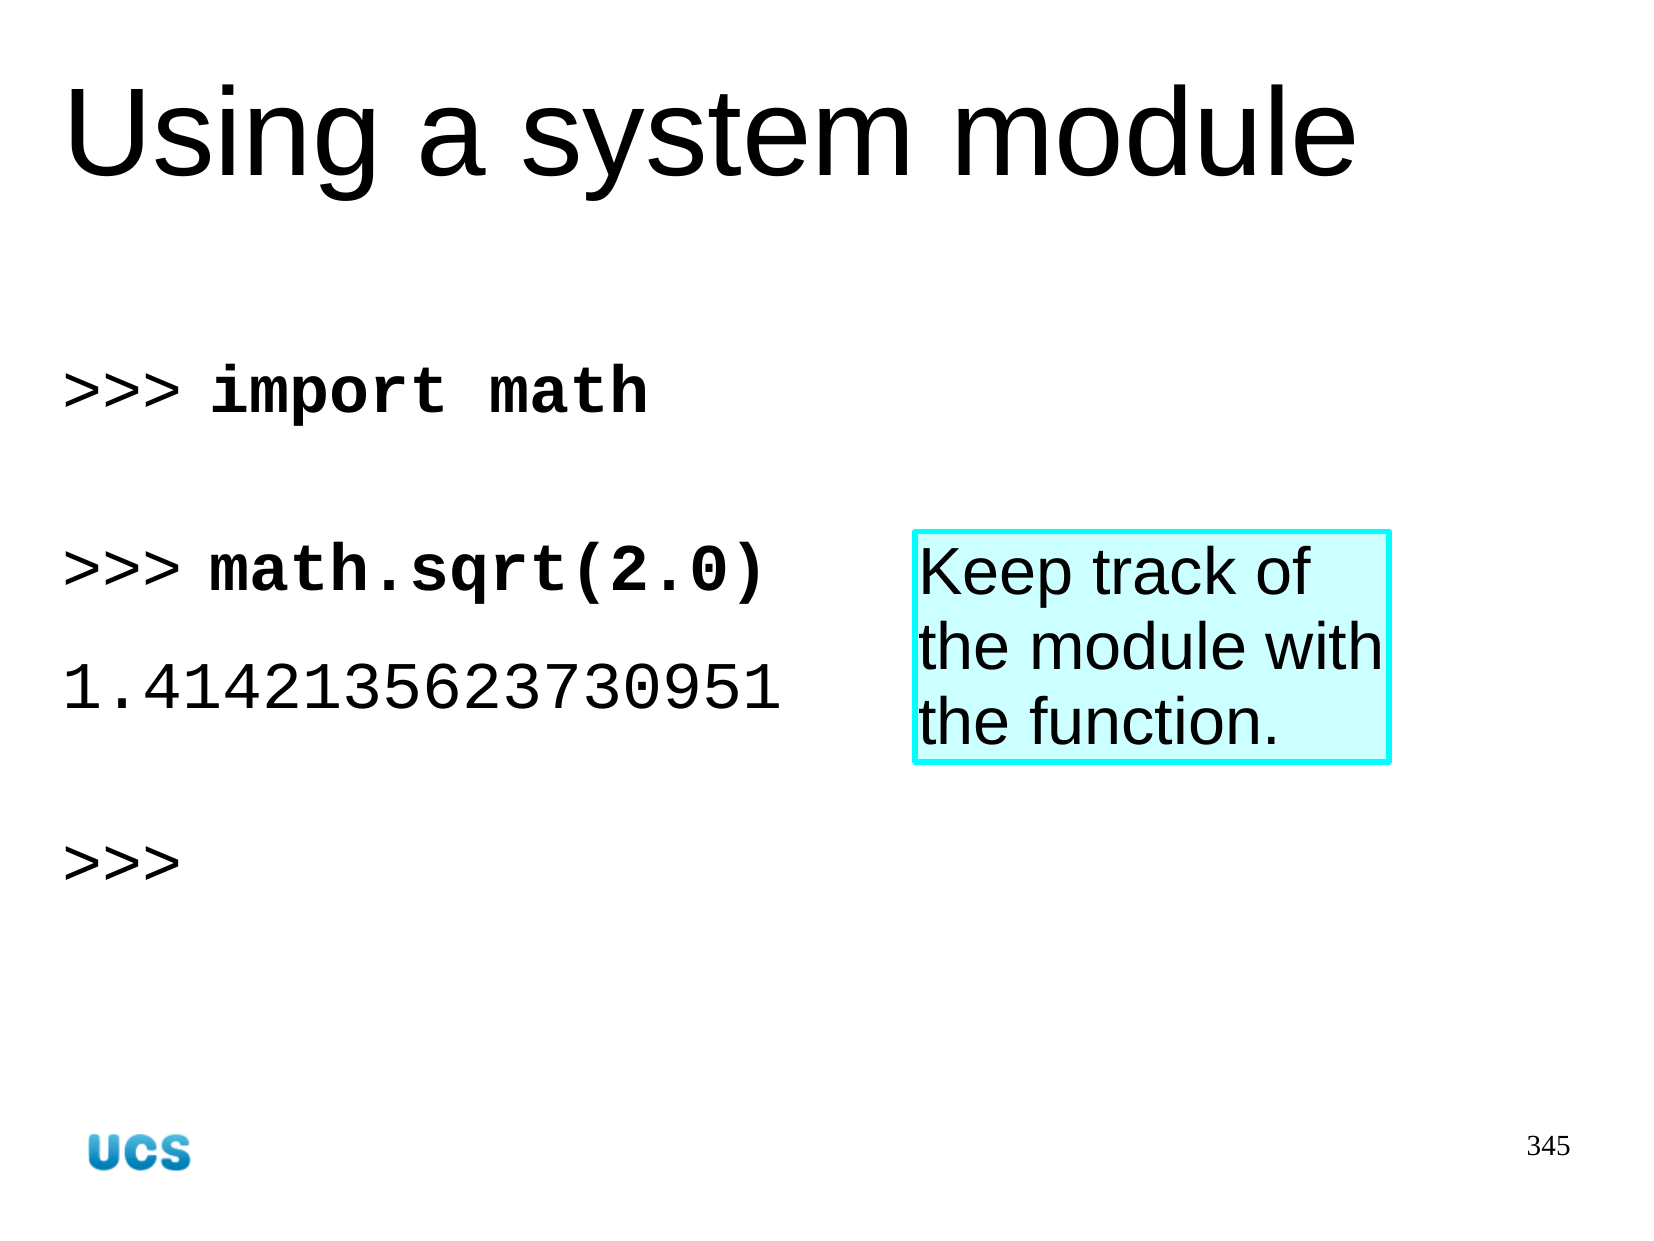

Using a system module
>>>
import math
>>>
math.sqrt(2.0)
Keep track of
the module with
the function.
1.4142135623730951
>>>
345